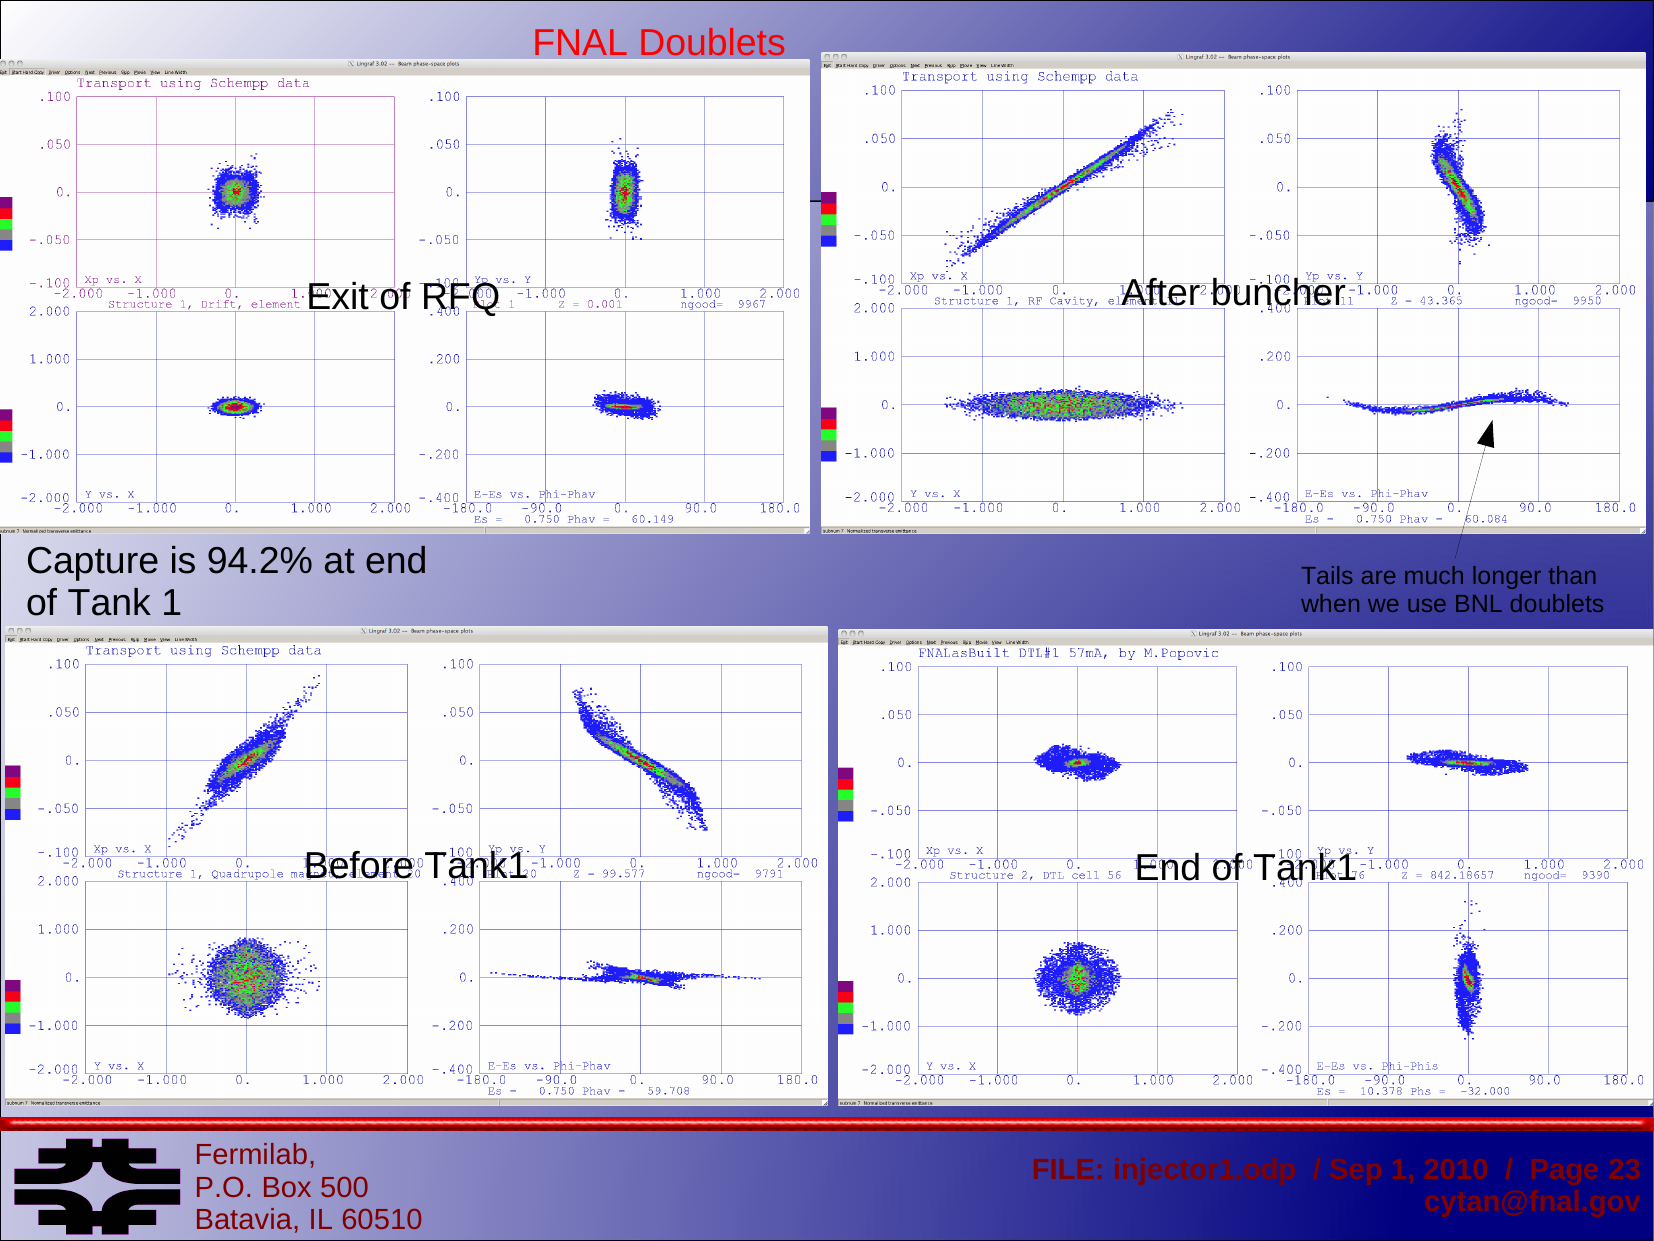

FNAL Doublets
After buncher
#
Exit of RFQ
Capture is 94.2% at end of Tank 1
Tails are much longer than when we use BNL doublets
Before Tank1
End of Tank1